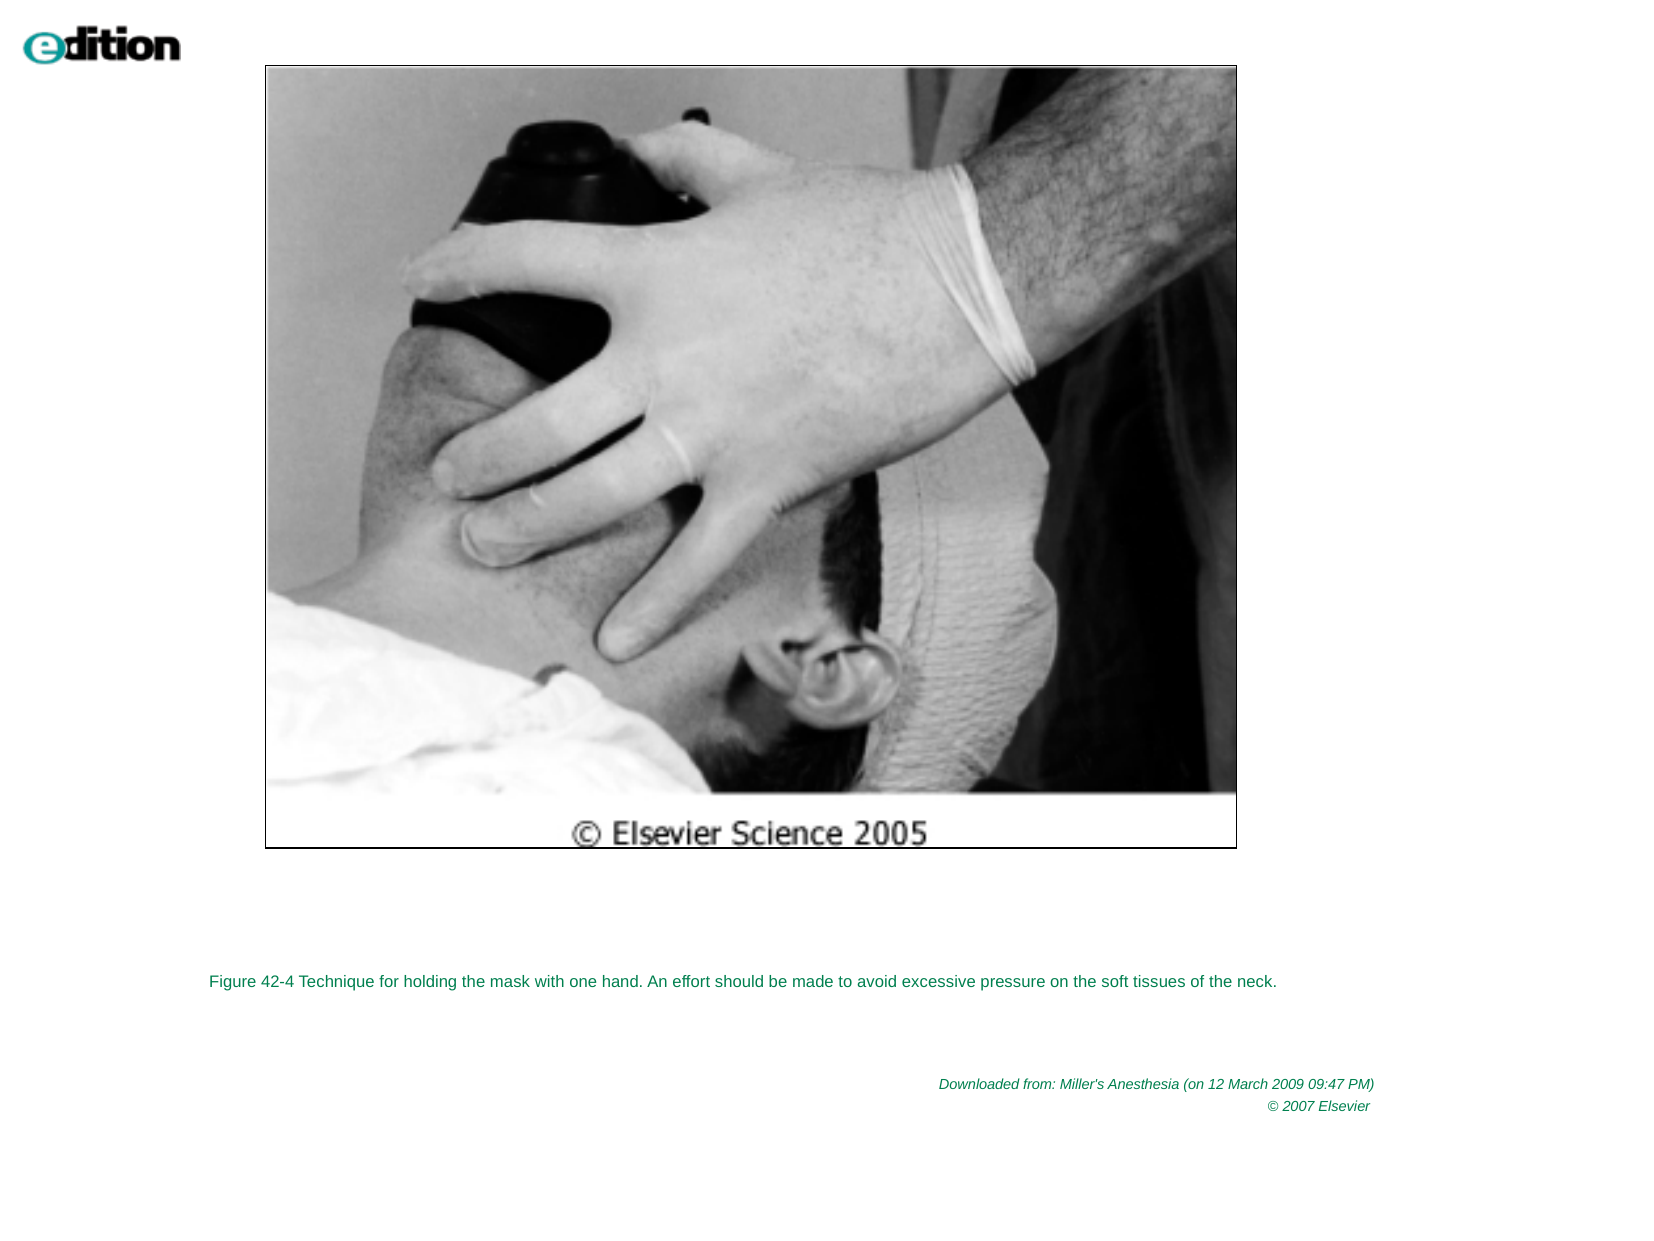

Figure 42-4 Technique for holding the mask with one hand. An effort should be made to avoid excessive pressure on the soft tissues of the neck.
Downloaded from: Miller's Anesthesia (on 12 March 2009 09:47 PM)
© 2007 Elsevier